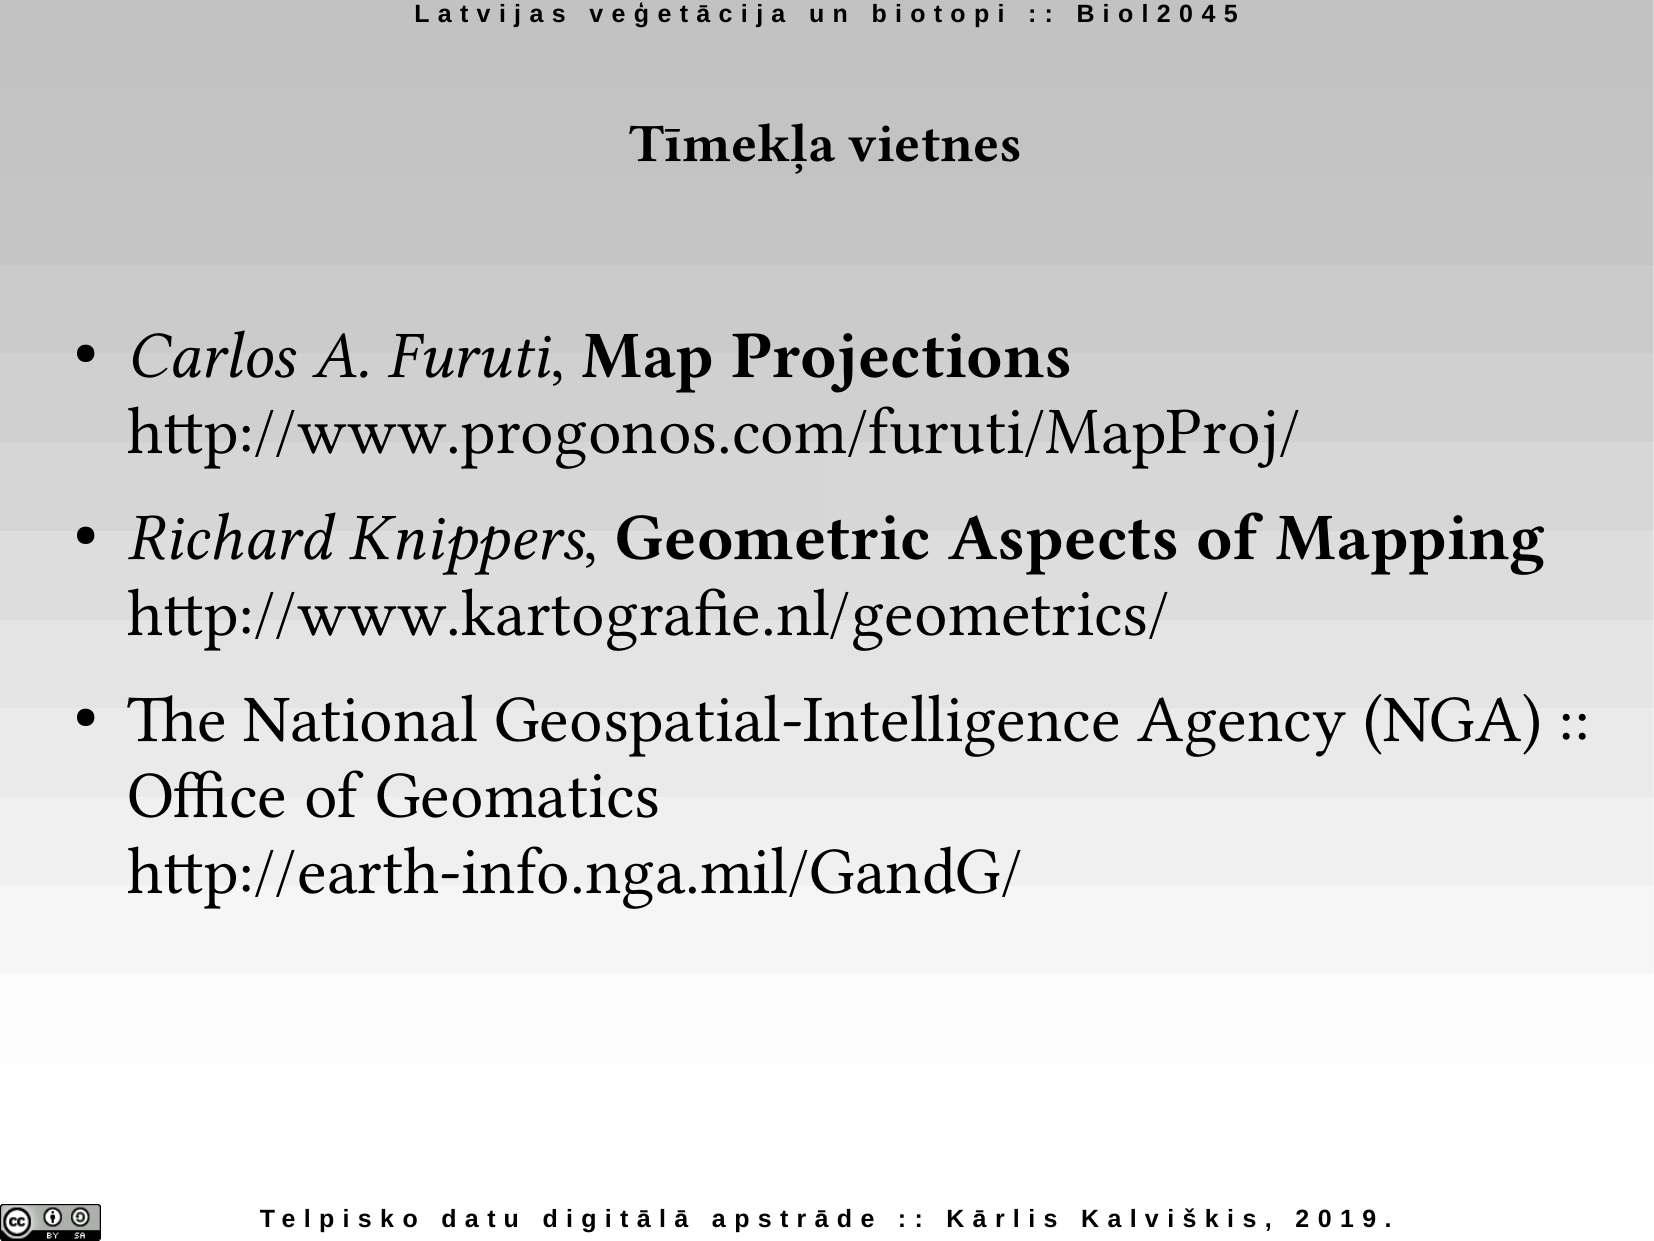

# Tīmekļa vietnes
Carlos A. Furuti, Map Projections
http://www.progonos.com/furuti/MapProj/
Richard Knippers, Geometric Aspects of Mapping
http://www.kartografie.nl/geometrics/
The National Geospatial-Intelligence Agency (NGA) :: Office of Geomatics
http://earth-info.nga.mil/GandG/